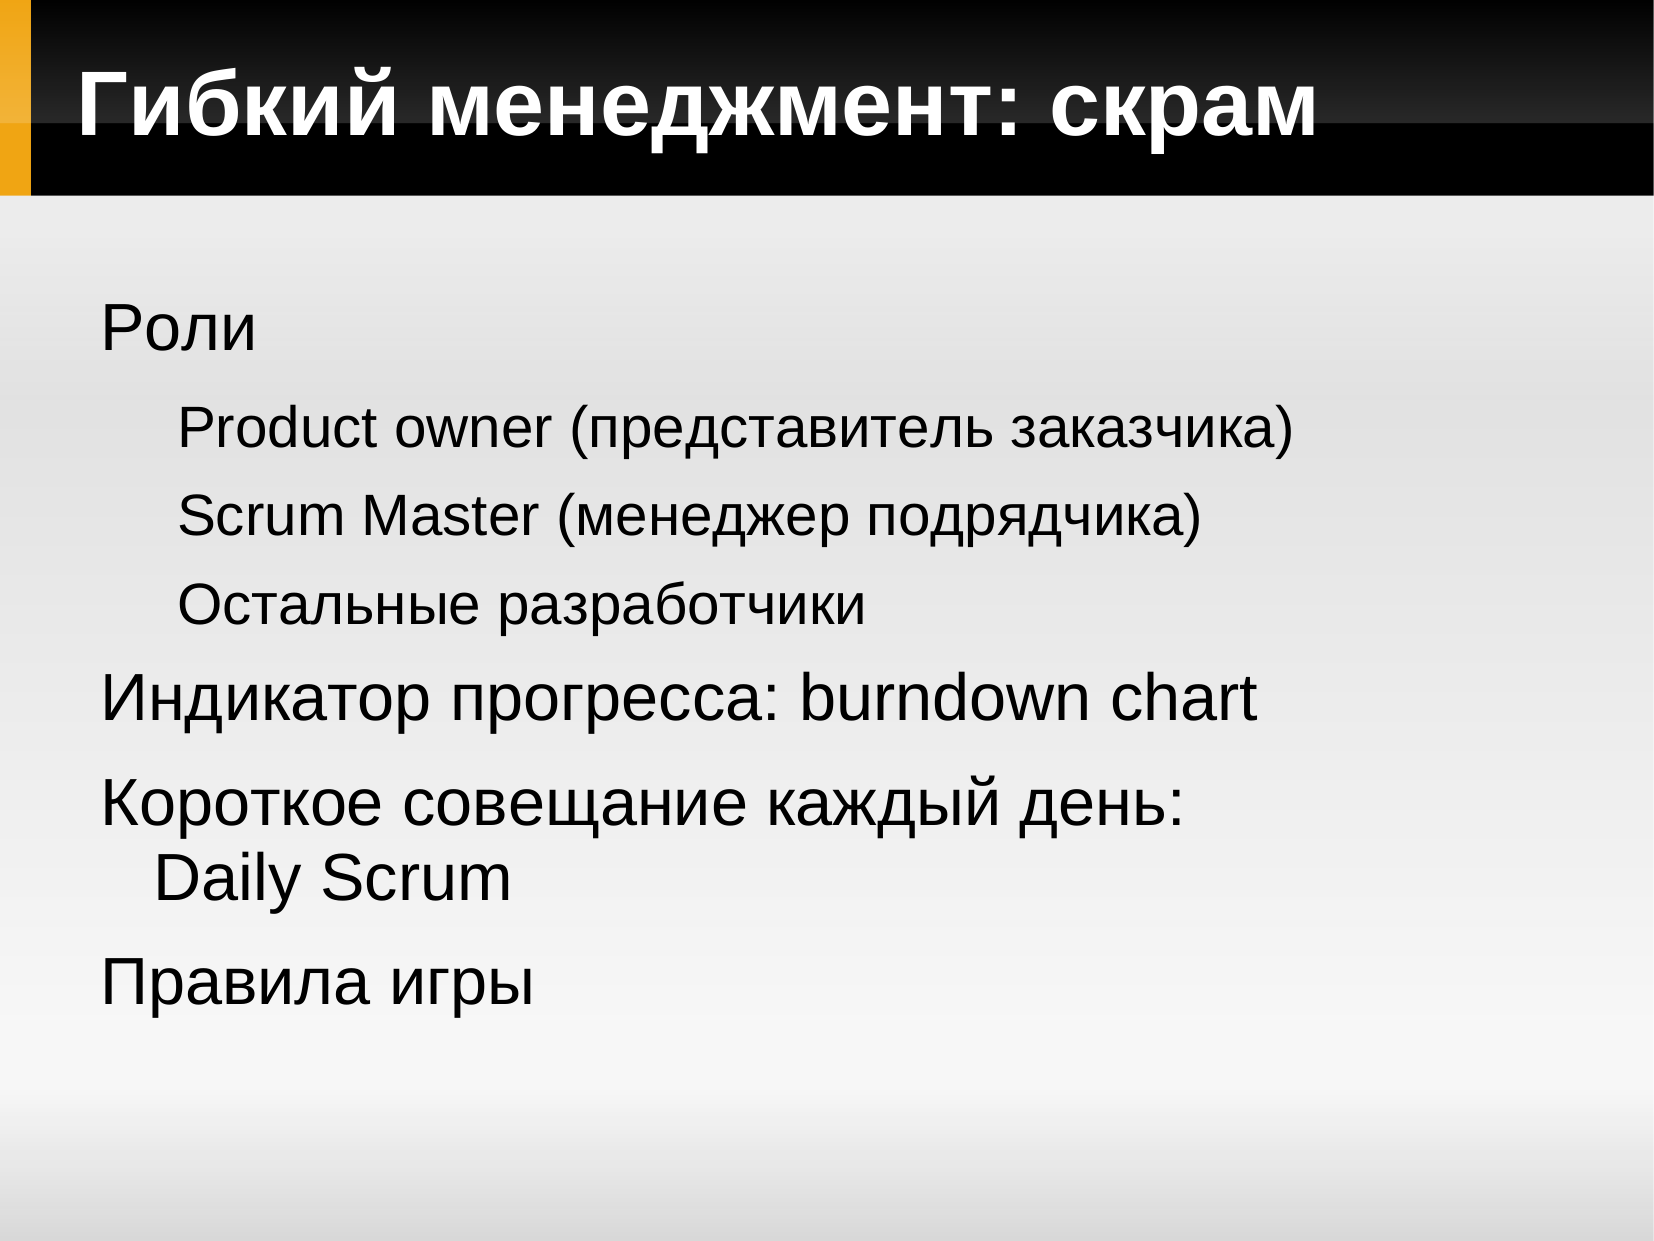

# Гибкий менеджмент: скрам
Роли
Product owner (представитель заказчика)
Scrum Master (менеджер подрядчика)
Остальные разработчики
Индикатор прогресса: burndown chart
Короткое совещание каждый день:
Daily Scrum
Правила игры